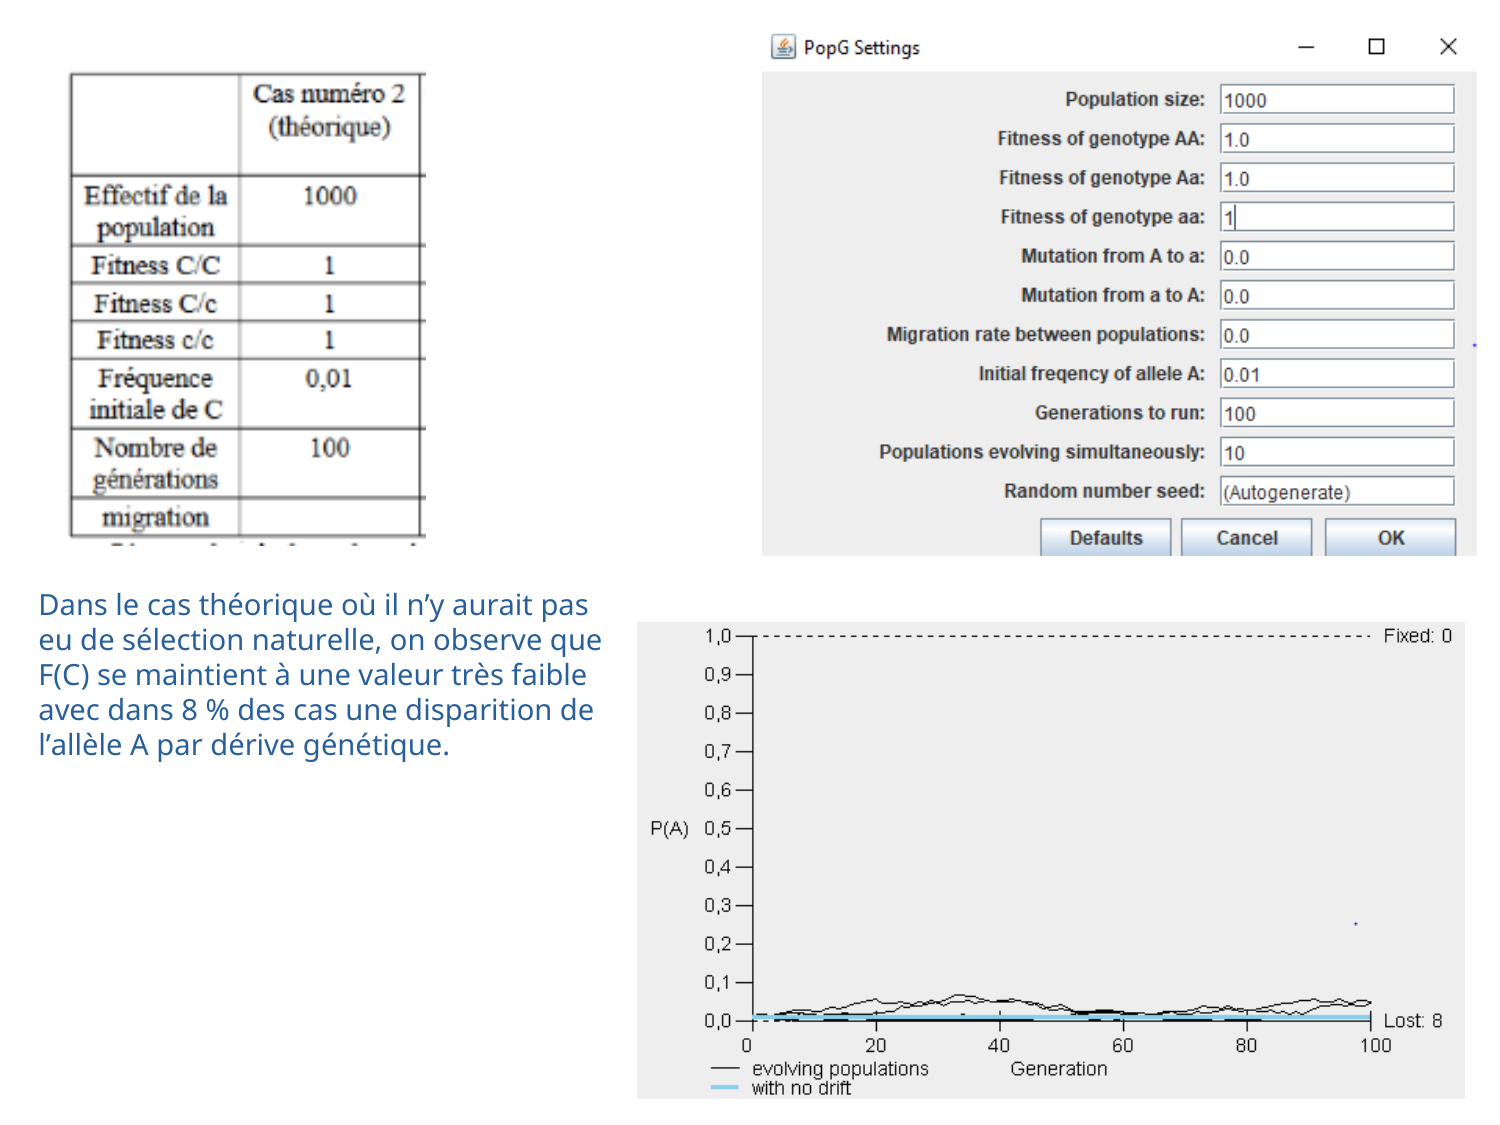

Dans le cas théorique où il n’y aurait pas
eu de sélection naturelle, on observe que
F(C) se maintient à une valeur très faible
avec dans 8 % des cas une disparition de
l’allèle A par dérive génétique.